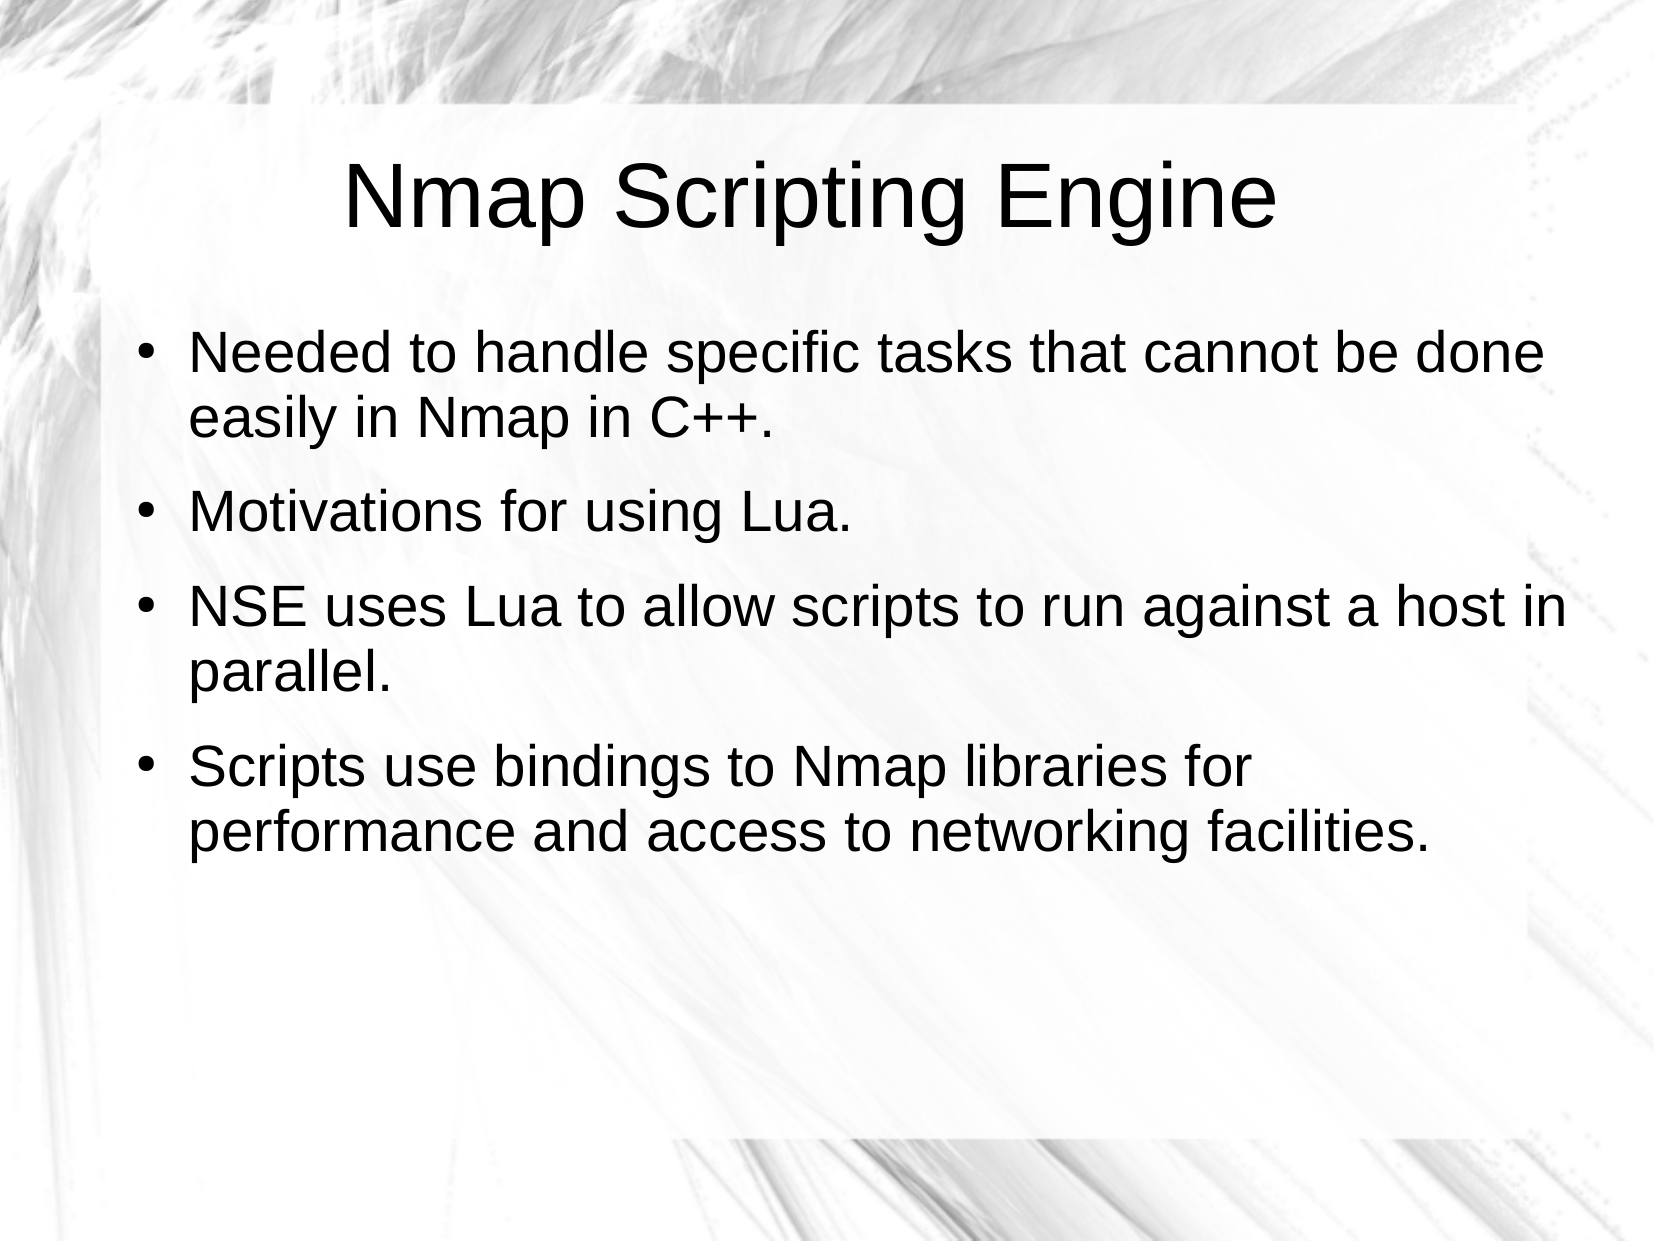

# Nmap Scripting Engine
Needed to handle specific tasks that cannot be done easily in Nmap in C++.
Motivations for using Lua.
NSE uses Lua to allow scripts to run against a host in parallel.
Scripts use bindings to Nmap libraries for performance and access to networking facilities.